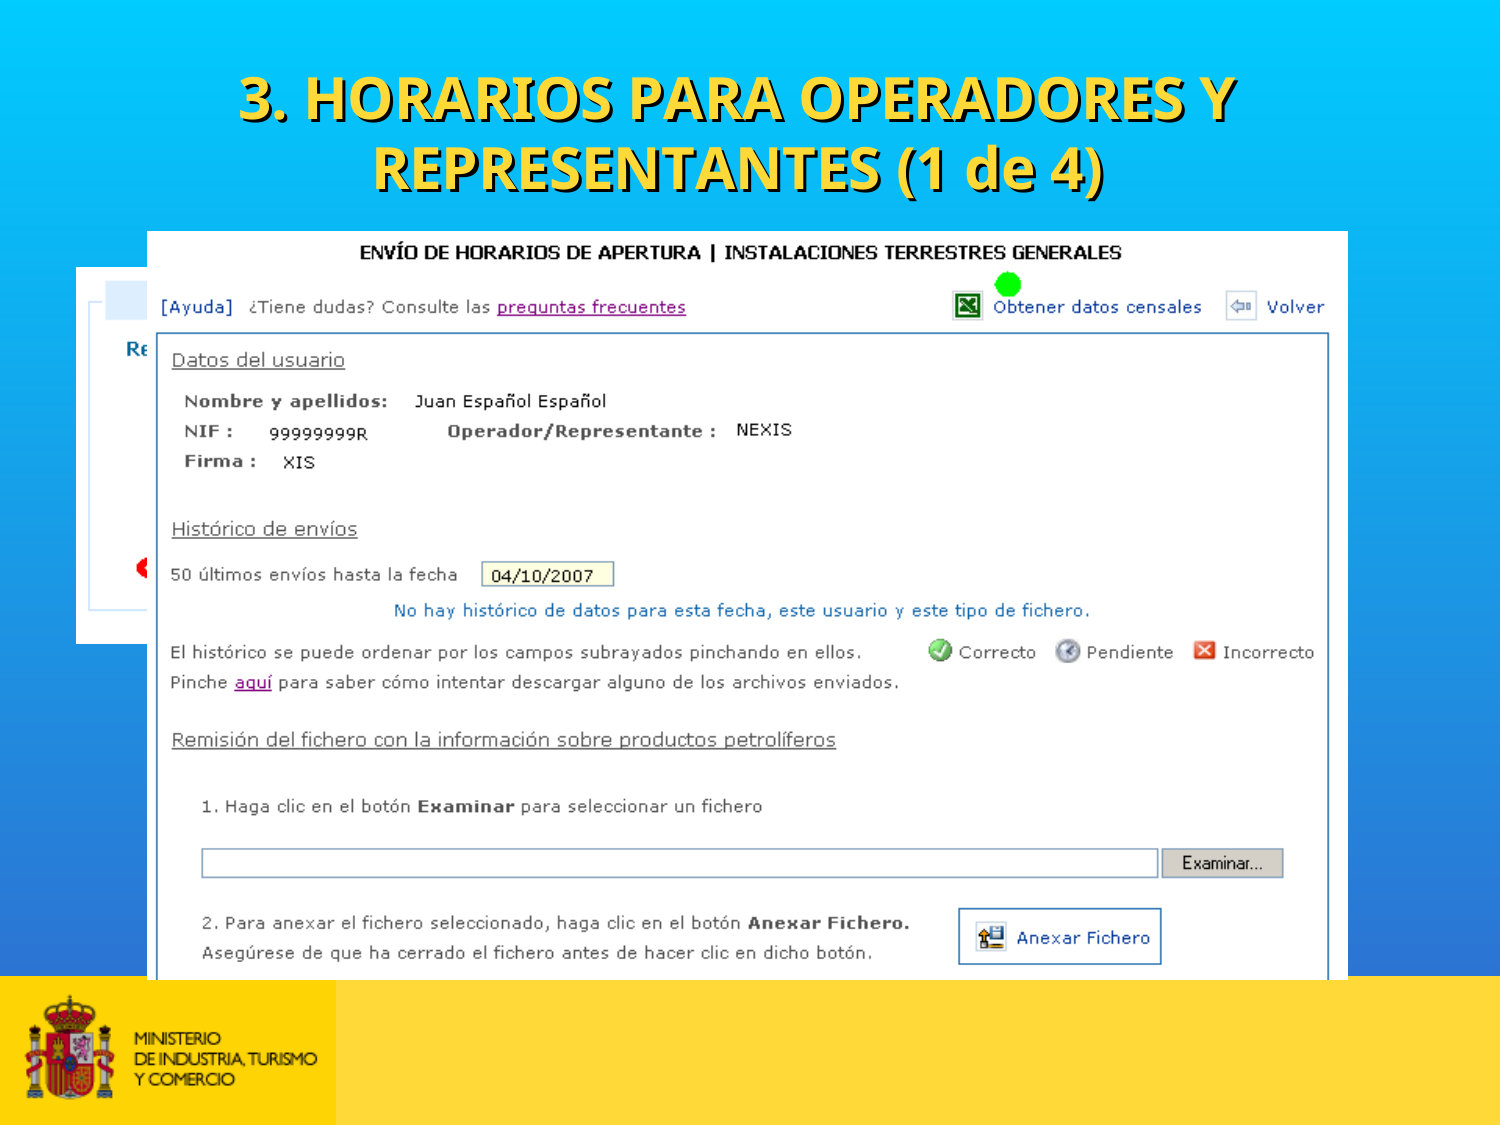

# 3. HORARIOS PARA OPERADORES Y REPRESENTANTES (1 de 4)